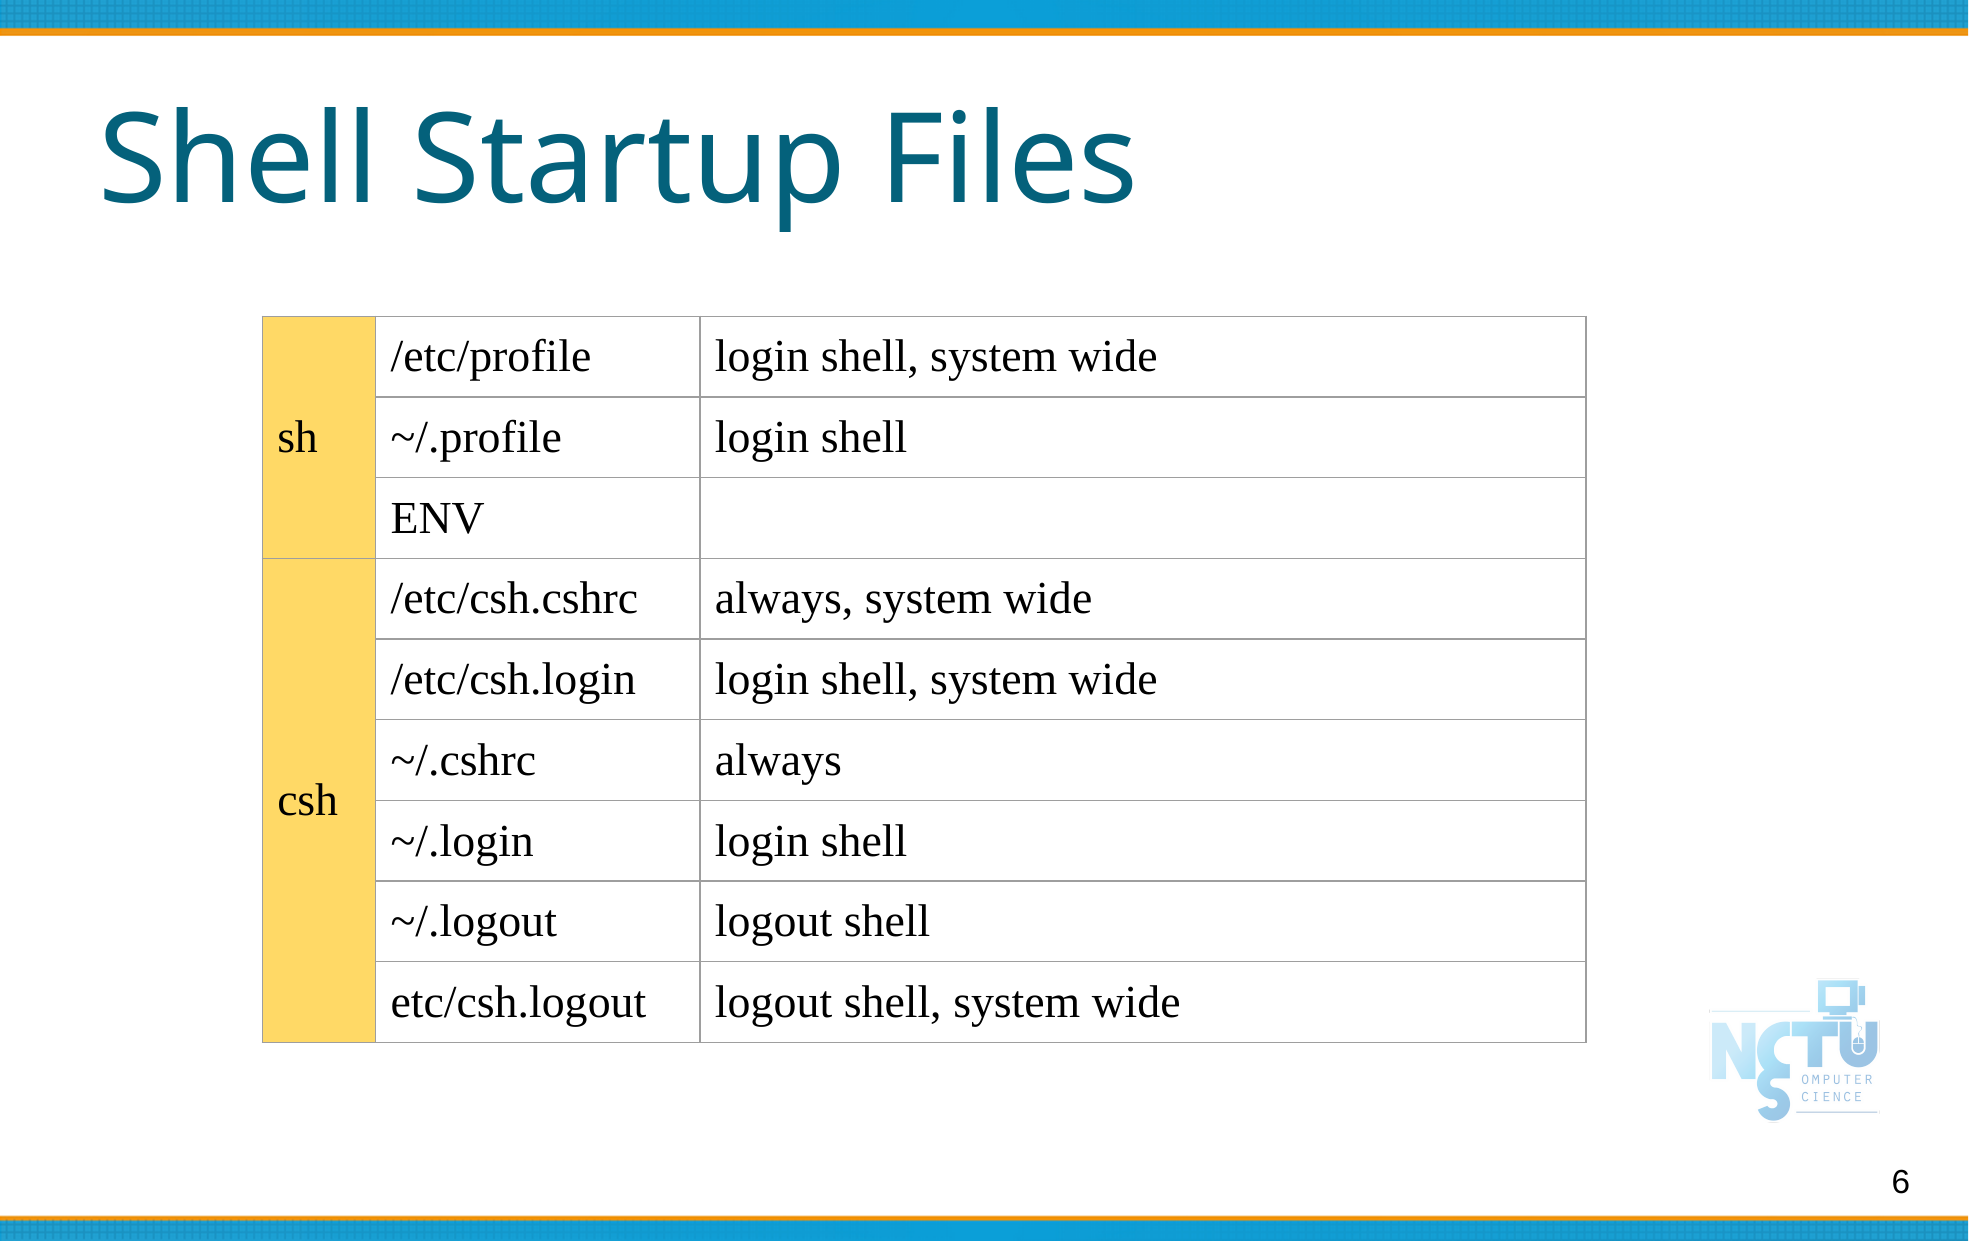

# Shell Startup Files
| sh | /etc/profile | login shell, system wide |
| --- | --- | --- |
| | ~/.profile | login shell |
| | ENV | |
| csh | /etc/csh.cshrc | always, system wide |
| | /etc/csh.login | login shell, system wide |
| | ~/.cshrc | always |
| | ~/.login | login shell |
| | ~/.logout | logout shell |
| | etc/csh.logout | logout shell, system wide |